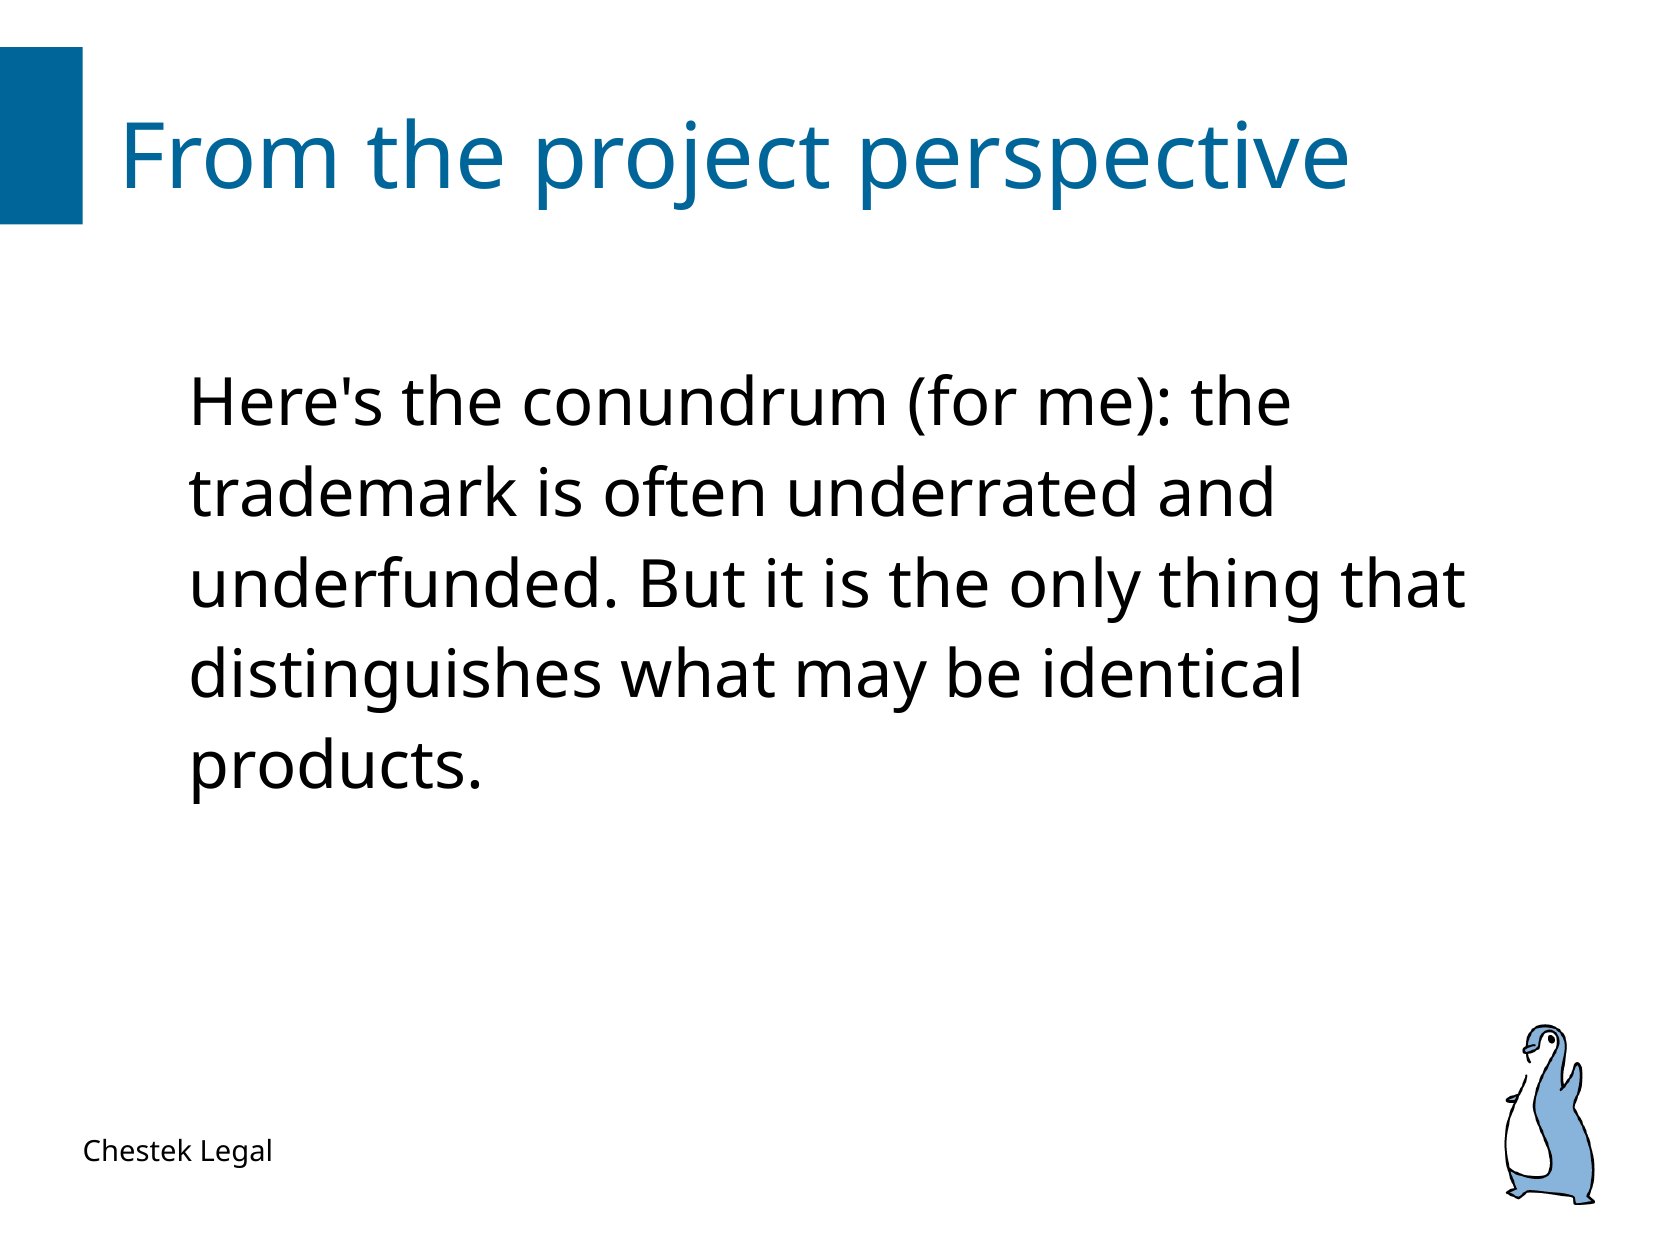

# From the project perspective
Here's the conundrum (for me): the trademark is often underrated and underfunded. But it is the only thing that distinguishes what may be identical products.
8